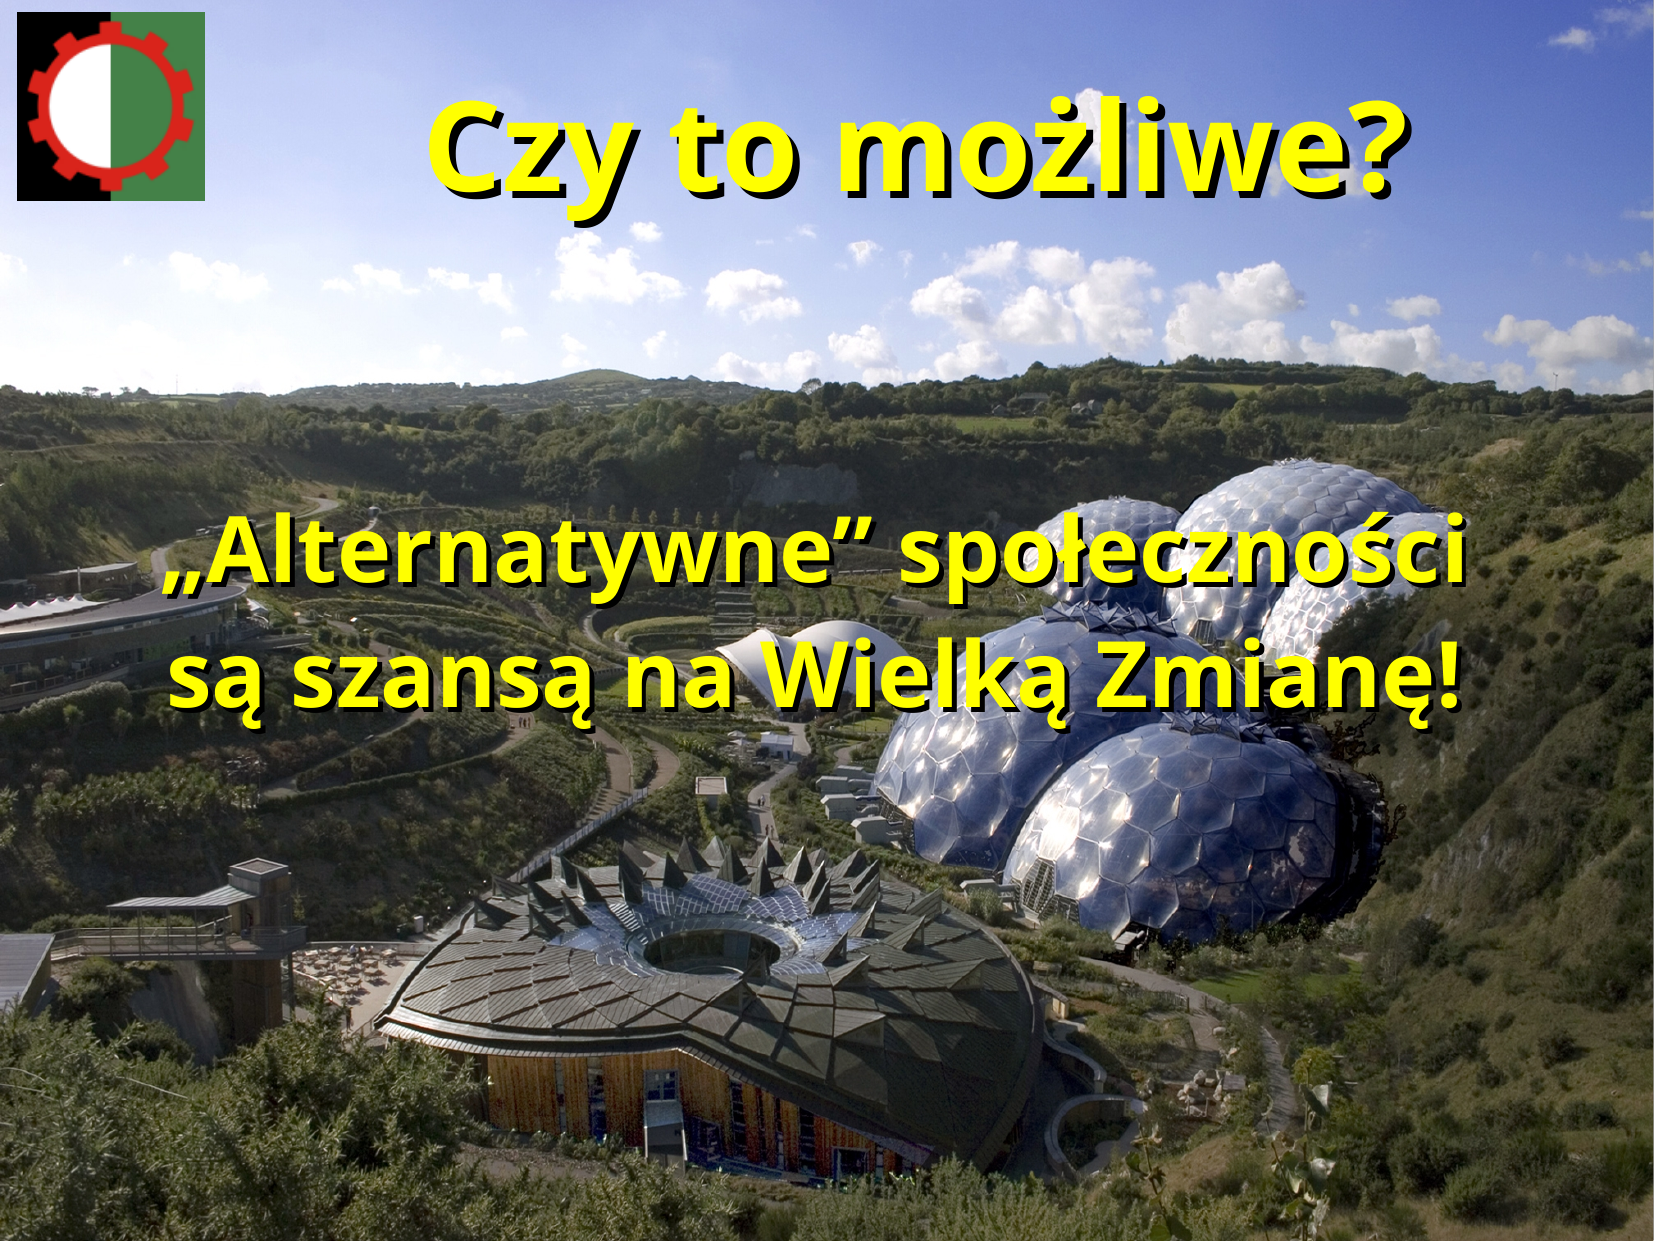

„Alternatywne” społeczności
są szansą na Wielką Zmianę!
# Czy to możliwe?